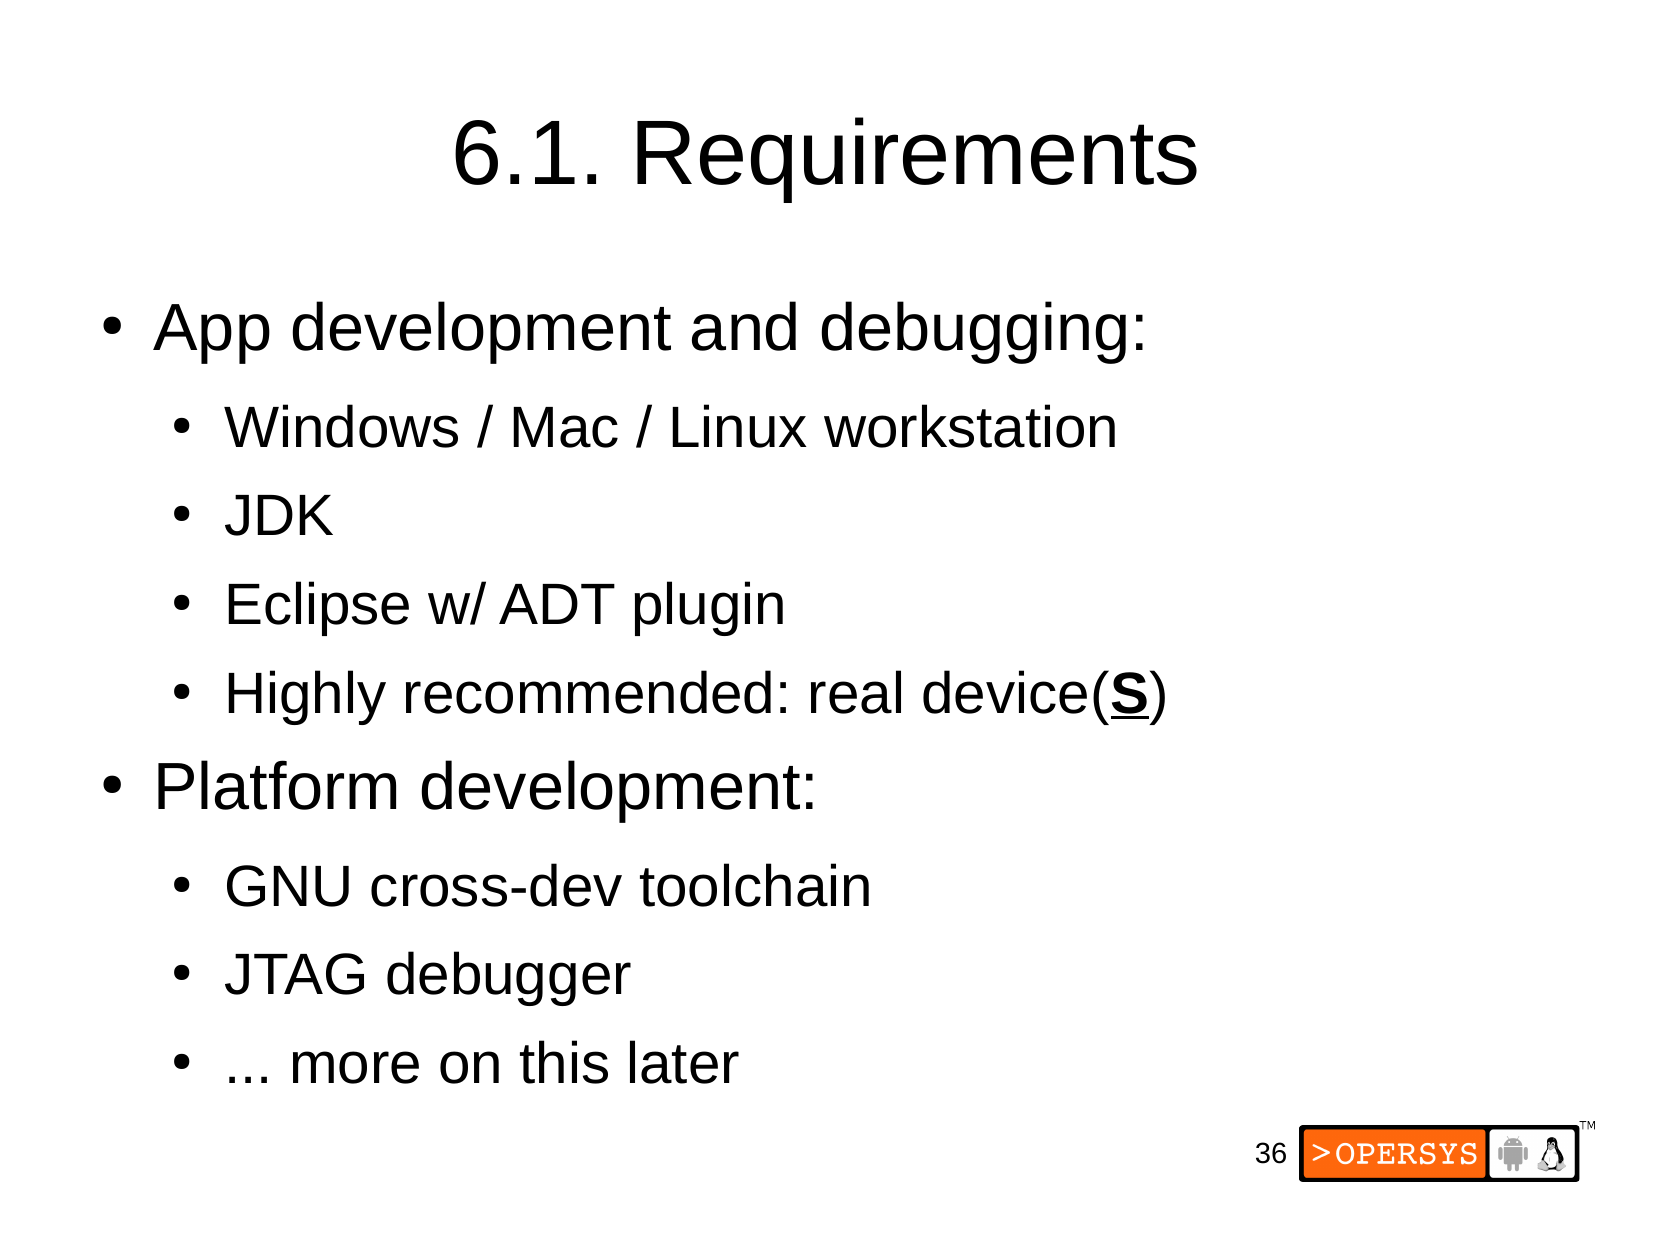

# 6.1. Requirements
App development and debugging:
Windows / Mac / Linux workstation
JDK
Eclipse w/ ADT plugin
Highly recommended: real device(S)
Platform development:
GNU cross-dev toolchain
JTAG debugger
... more on this later